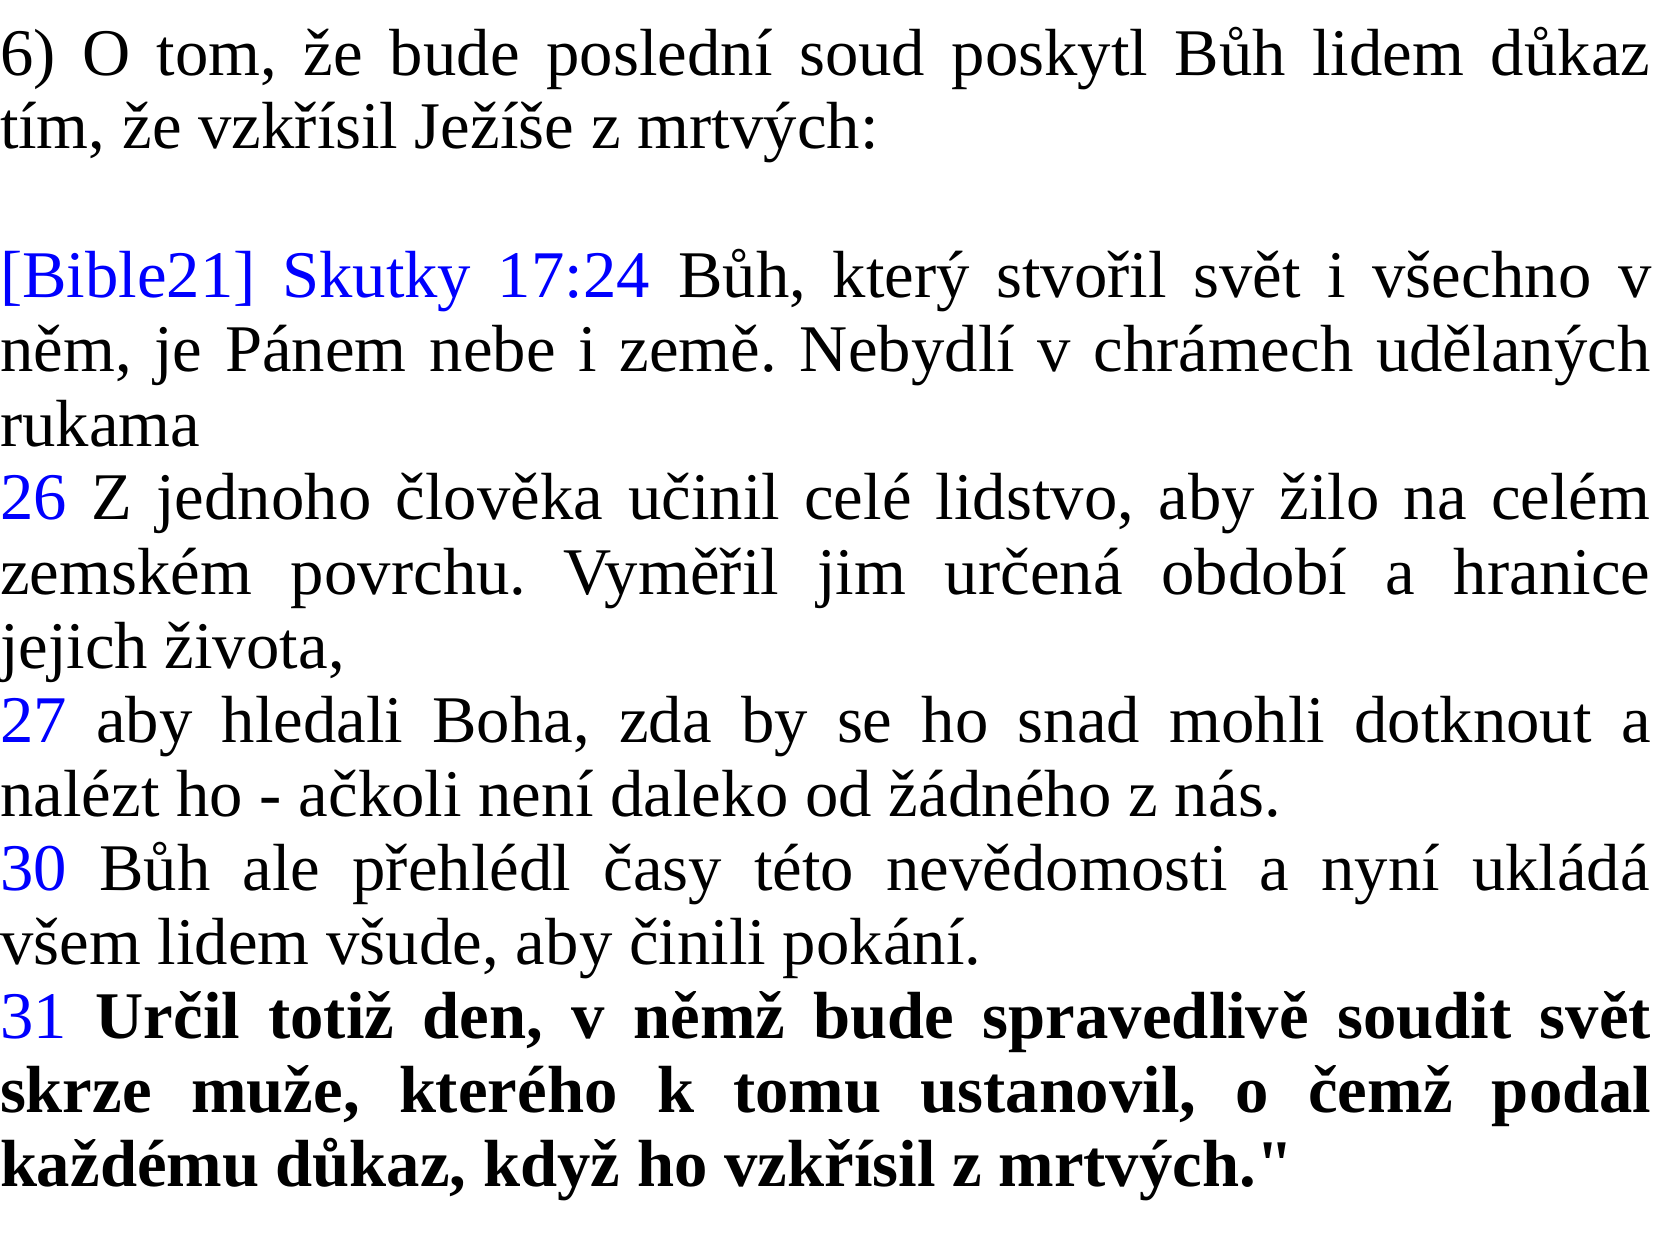

# 6) O tom, že bude poslední soud poskytl Bůh lidem důkaz tím, že vzkřísil Ježíše z mrtvých:
[Bible21] Skutky 17:24 Bůh, který stvořil svět i všechno v něm, je Pánem nebe i země. Nebydlí v chrámech udělaných rukama
26 Z jednoho člověka učinil celé lidstvo, aby žilo na celém zemském povrchu. Vyměřil jim určená období a hranice jejich života,
27 aby hledali Boha, zda by se ho snad mohli dotknout a nalézt ho - ačkoli není daleko od žádného z nás.
30 Bůh ale přehlédl časy této nevědomosti a nyní ukládá všem lidem všude, aby činili pokání.
31 Určil totiž den, v němž bude spravedlivě soudit svět skrze muže, kterého k tomu ustanovil, o čemž podal každému důkaz, když ho vzkřísil z mrtvých."